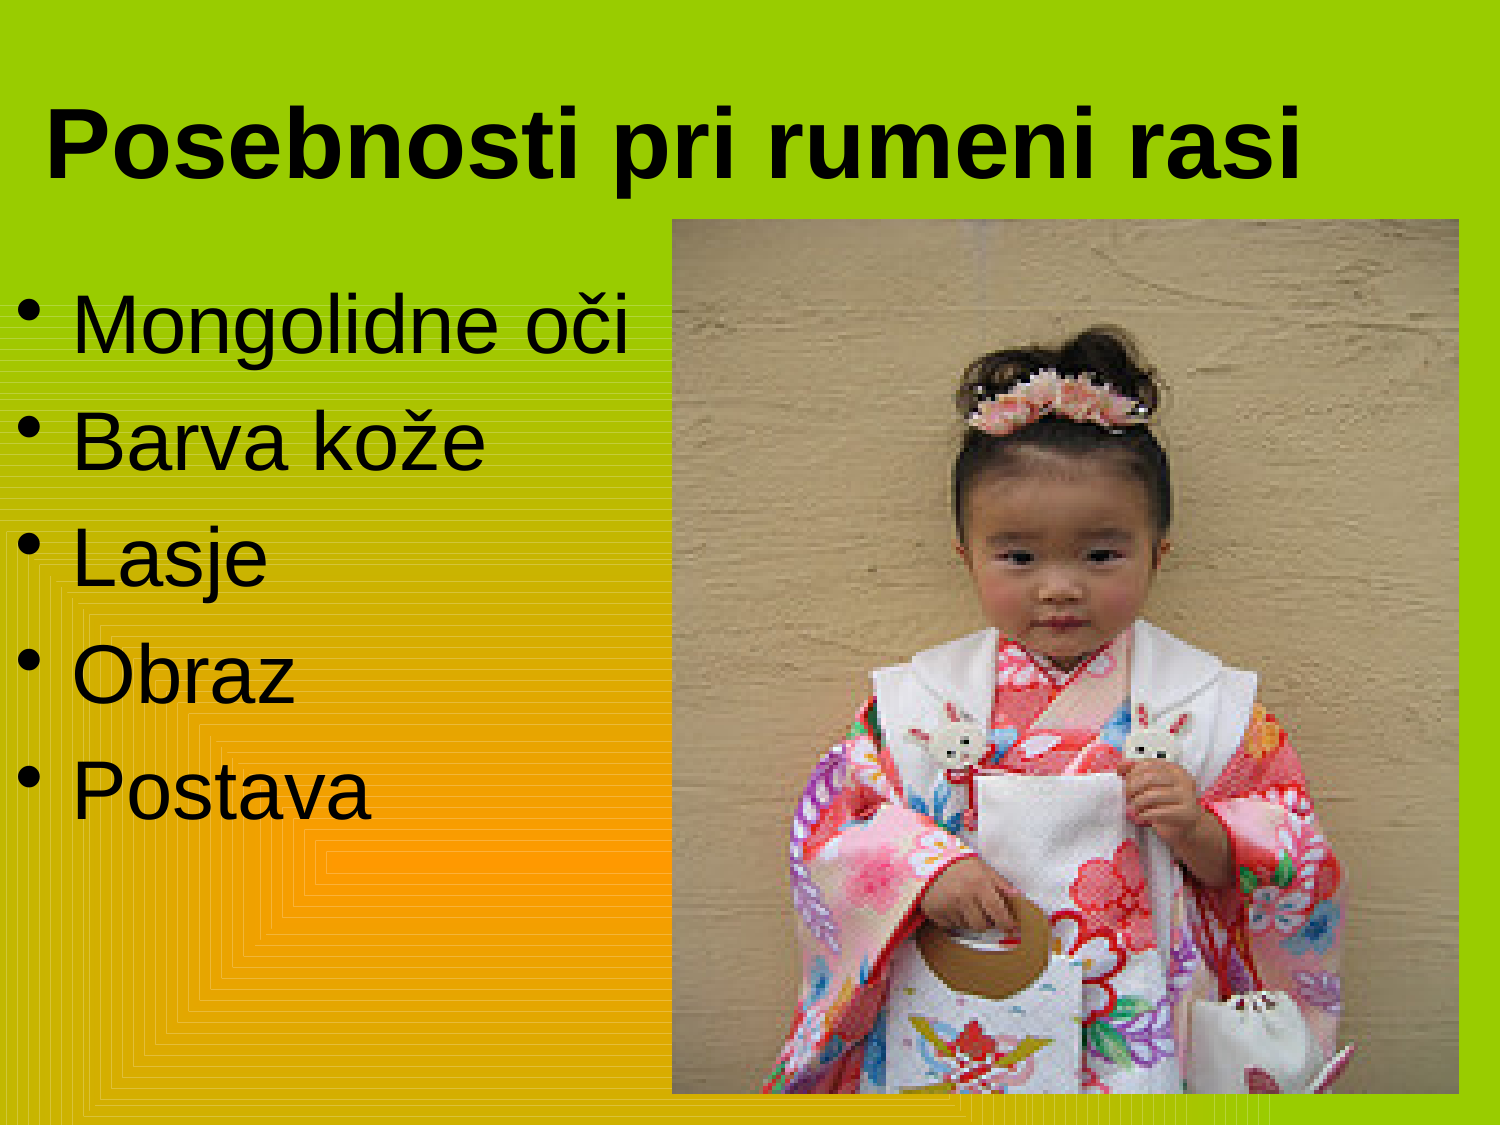

# Posebnosti pri rumeni rasi
Mongolidne oči
Barva kože
Lasje
Obraz
Postava